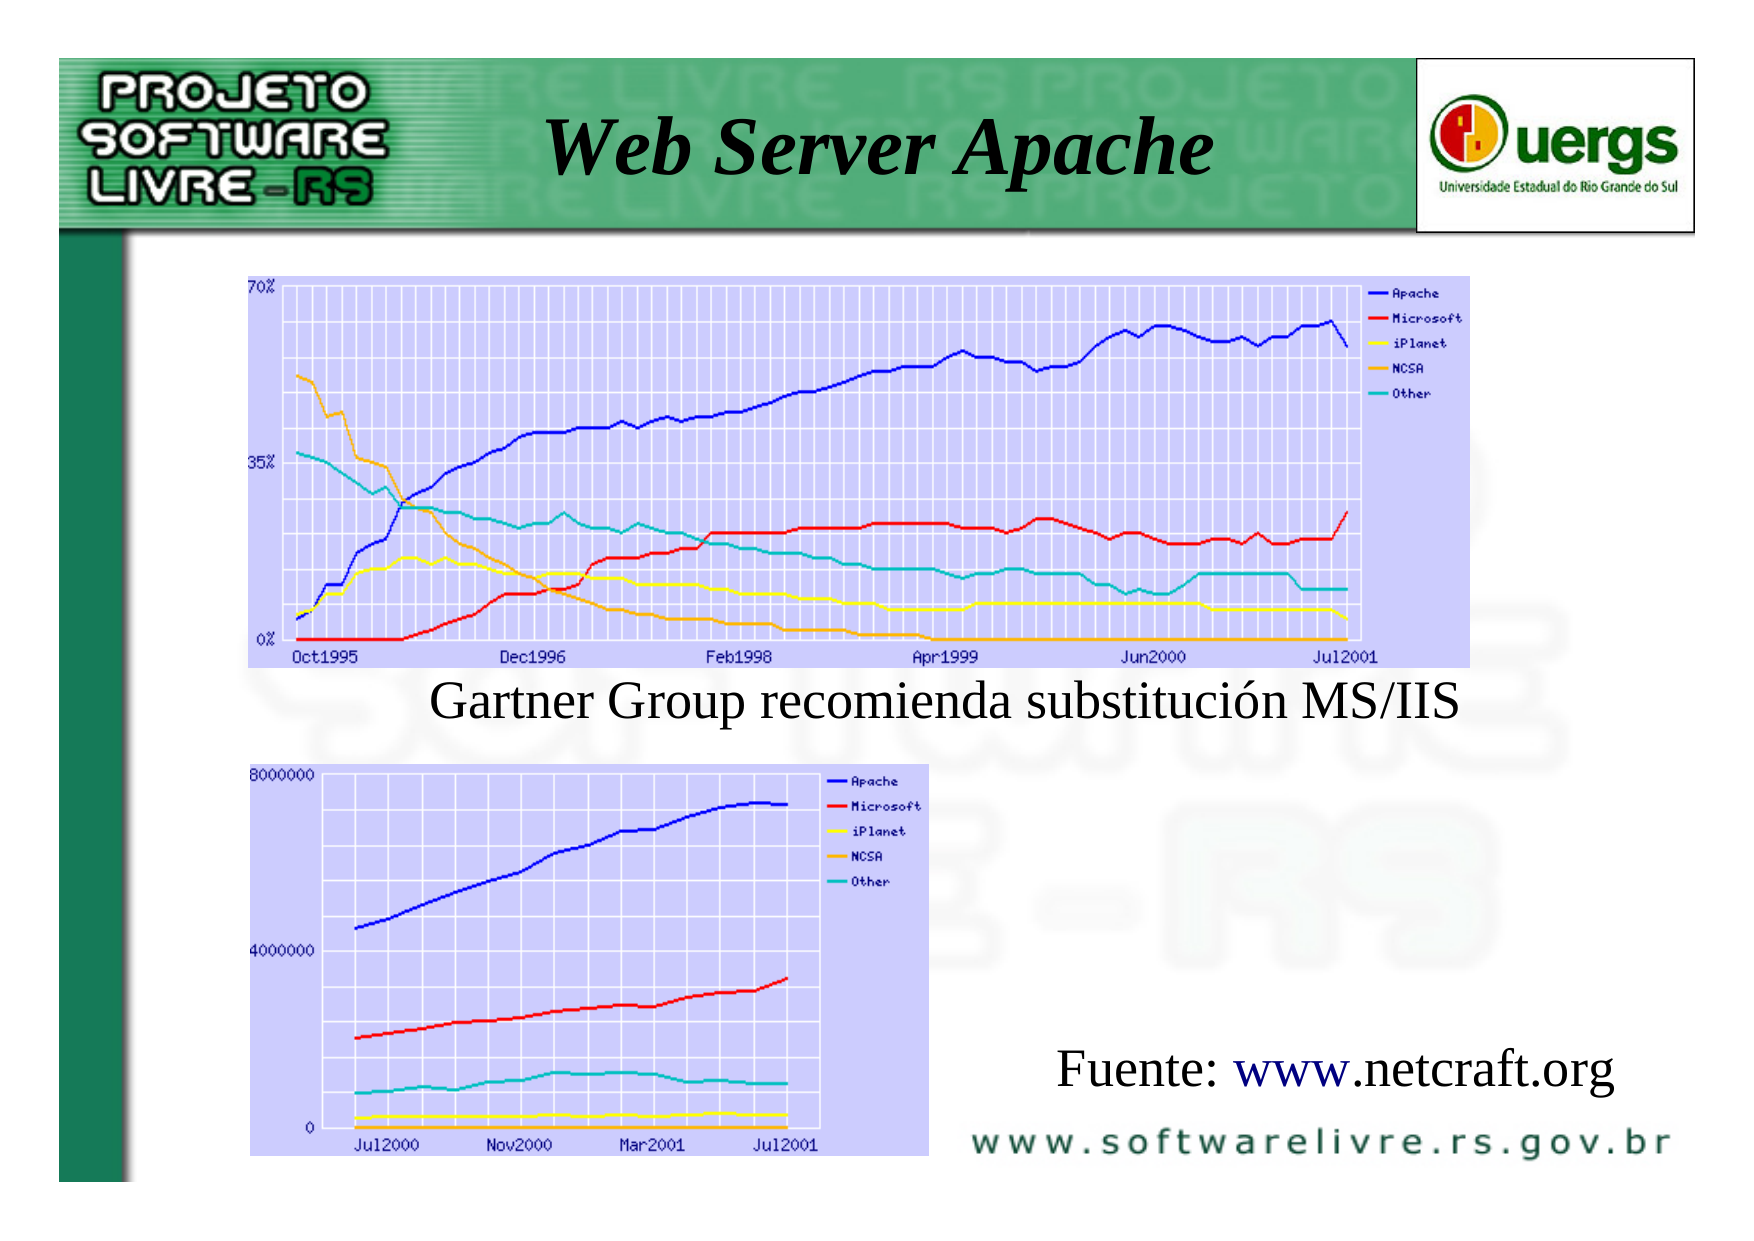

Web Server Apache
Gartner Group recomienda substitución MS/IIS
# Fuente: www.netcraft.org